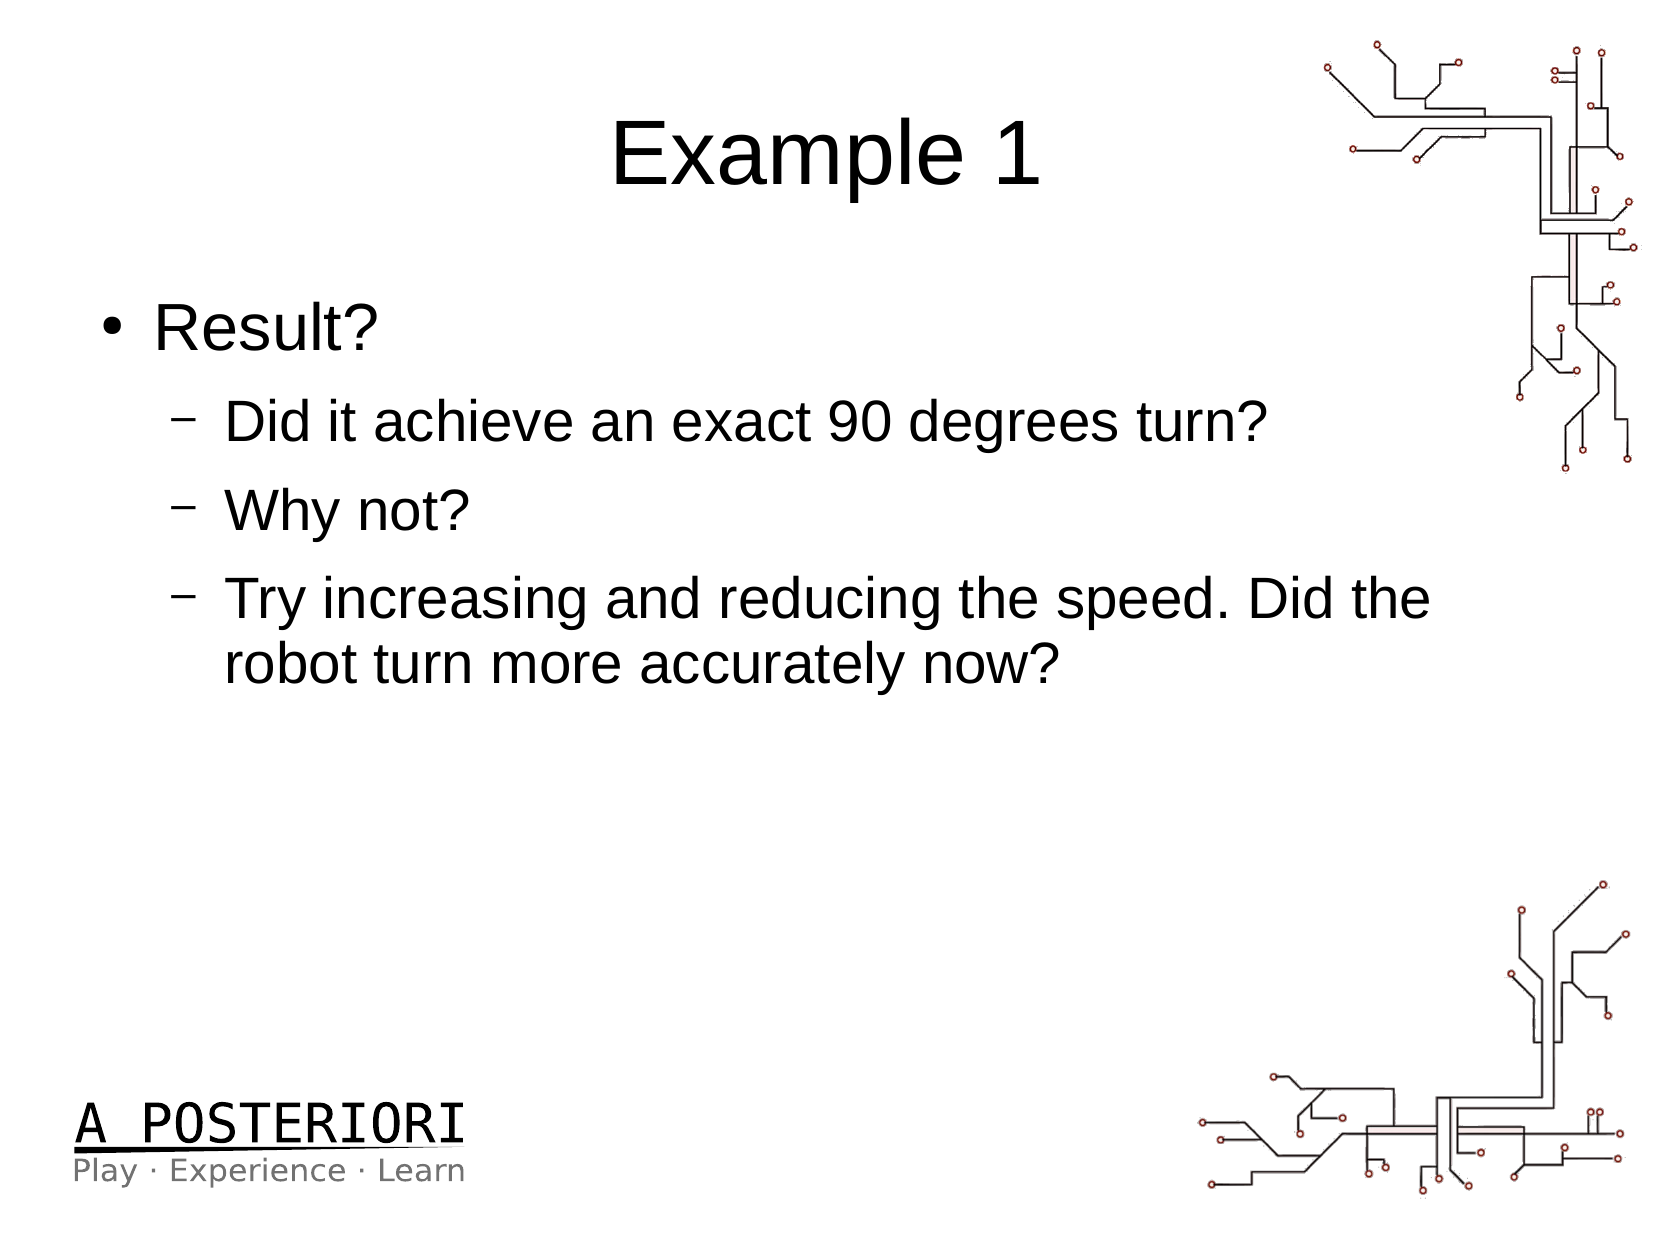

# Example 1
Result?
Did it achieve an exact 90 degrees turn?
Why not?
Try increasing and reducing the speed. Did the robot turn more accurately now?